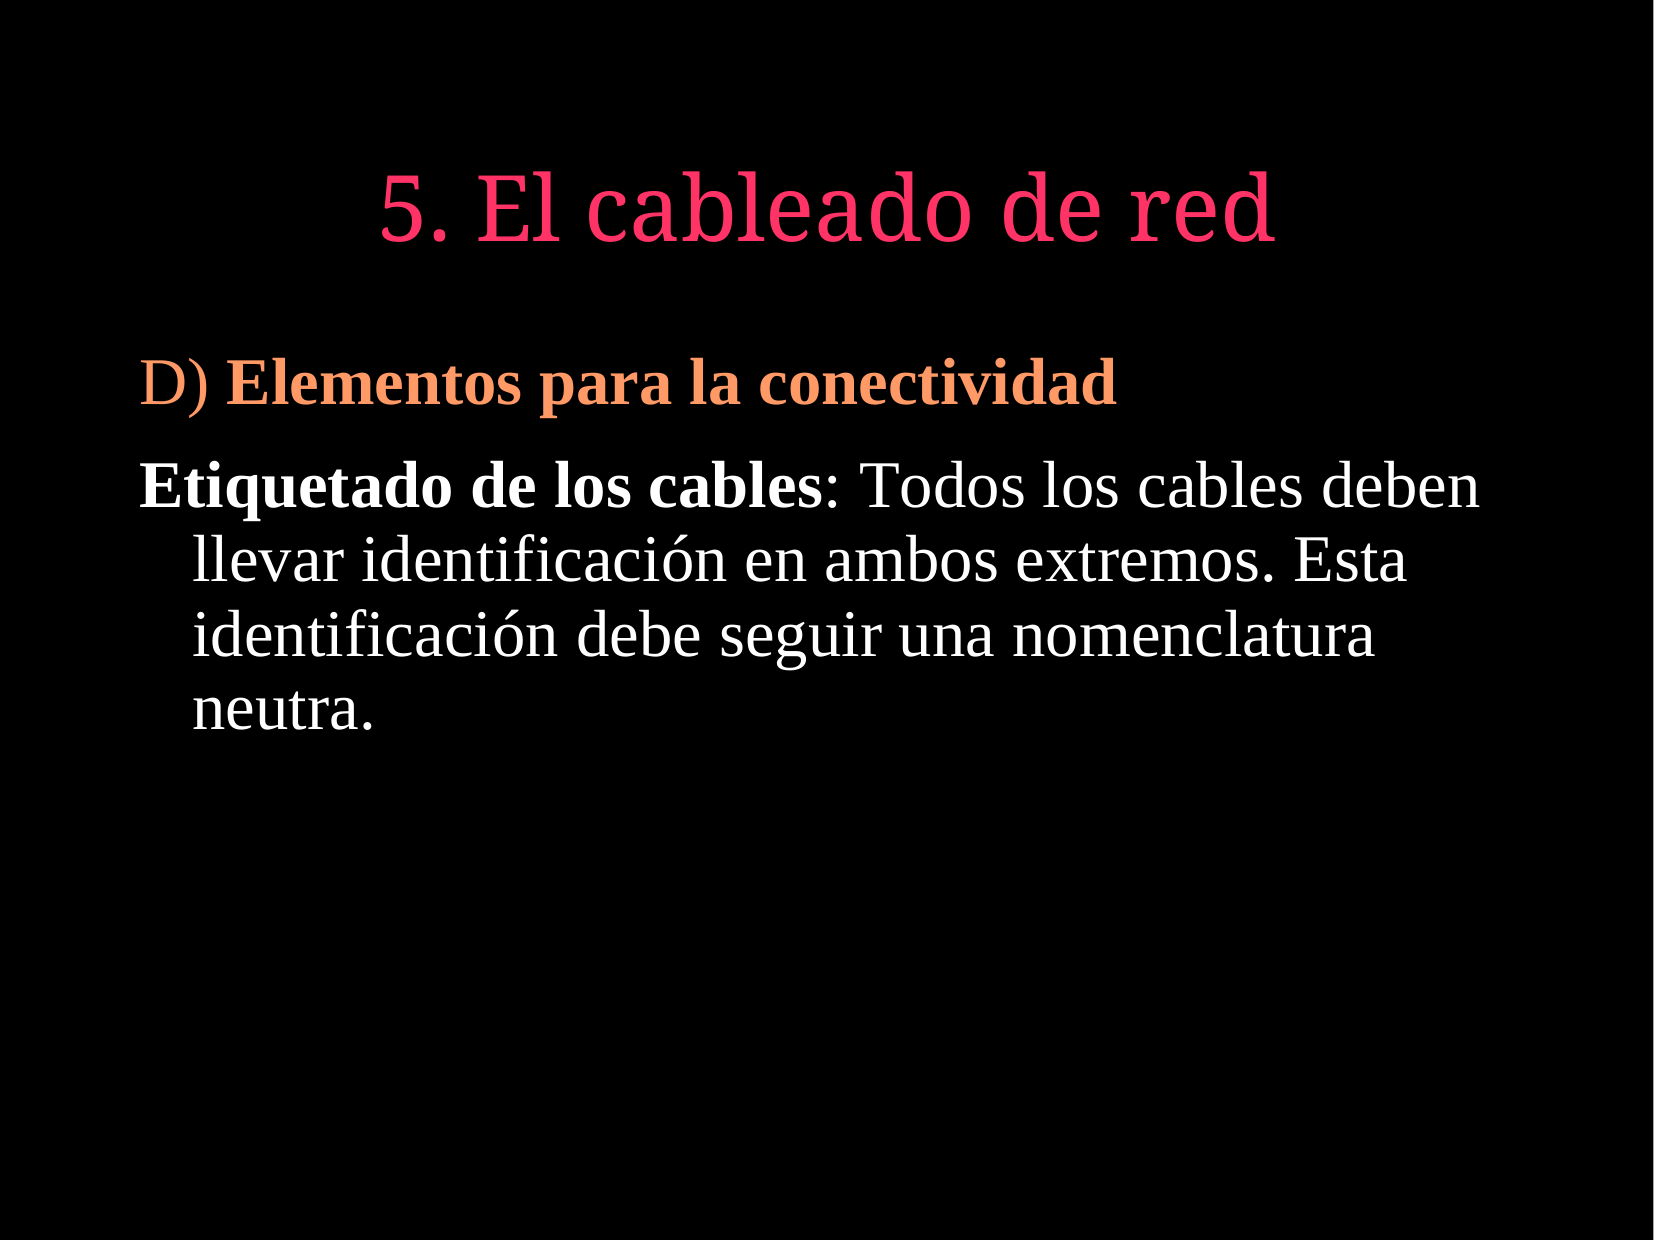

# 5. El cableado de red
D) Elementos para la conectividad
Etiquetado de los cables: Todos los cables deben llevar identificación en ambos extremos. Esta identificación debe seguir una nomenclatura neutra.